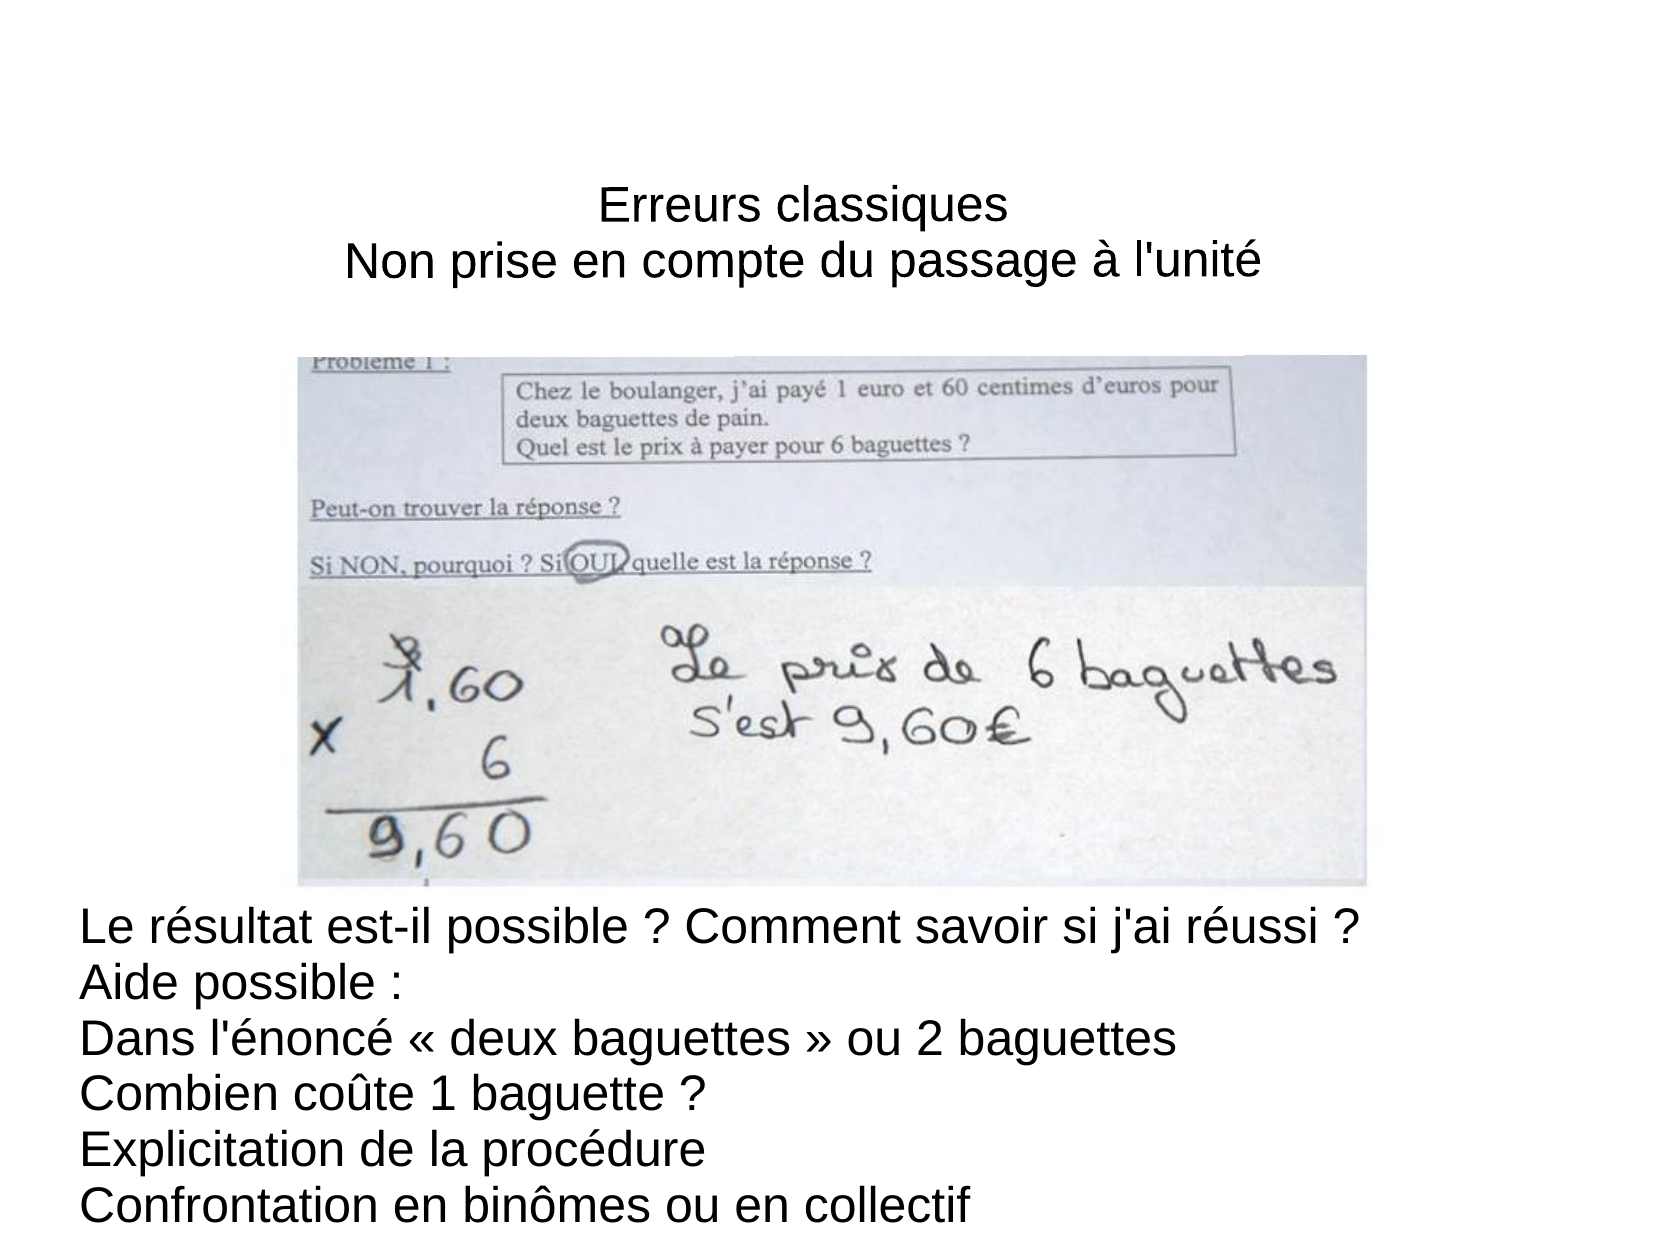

Erreurs classiques
Non prise en compte du passage à l'unité
#
Pour 4 baguettes de PLUS on paye 4 euros de PLUS !
Le résultat est-il possible ? Comment savoir si j'ai réussi ?
Aide possible :
Dans l'énoncé « deux baguettes » ou 2 baguettes
Combien coûte 1 baguette ?
Explicitation de la procédure
Confrontation en binômes ou en collectif